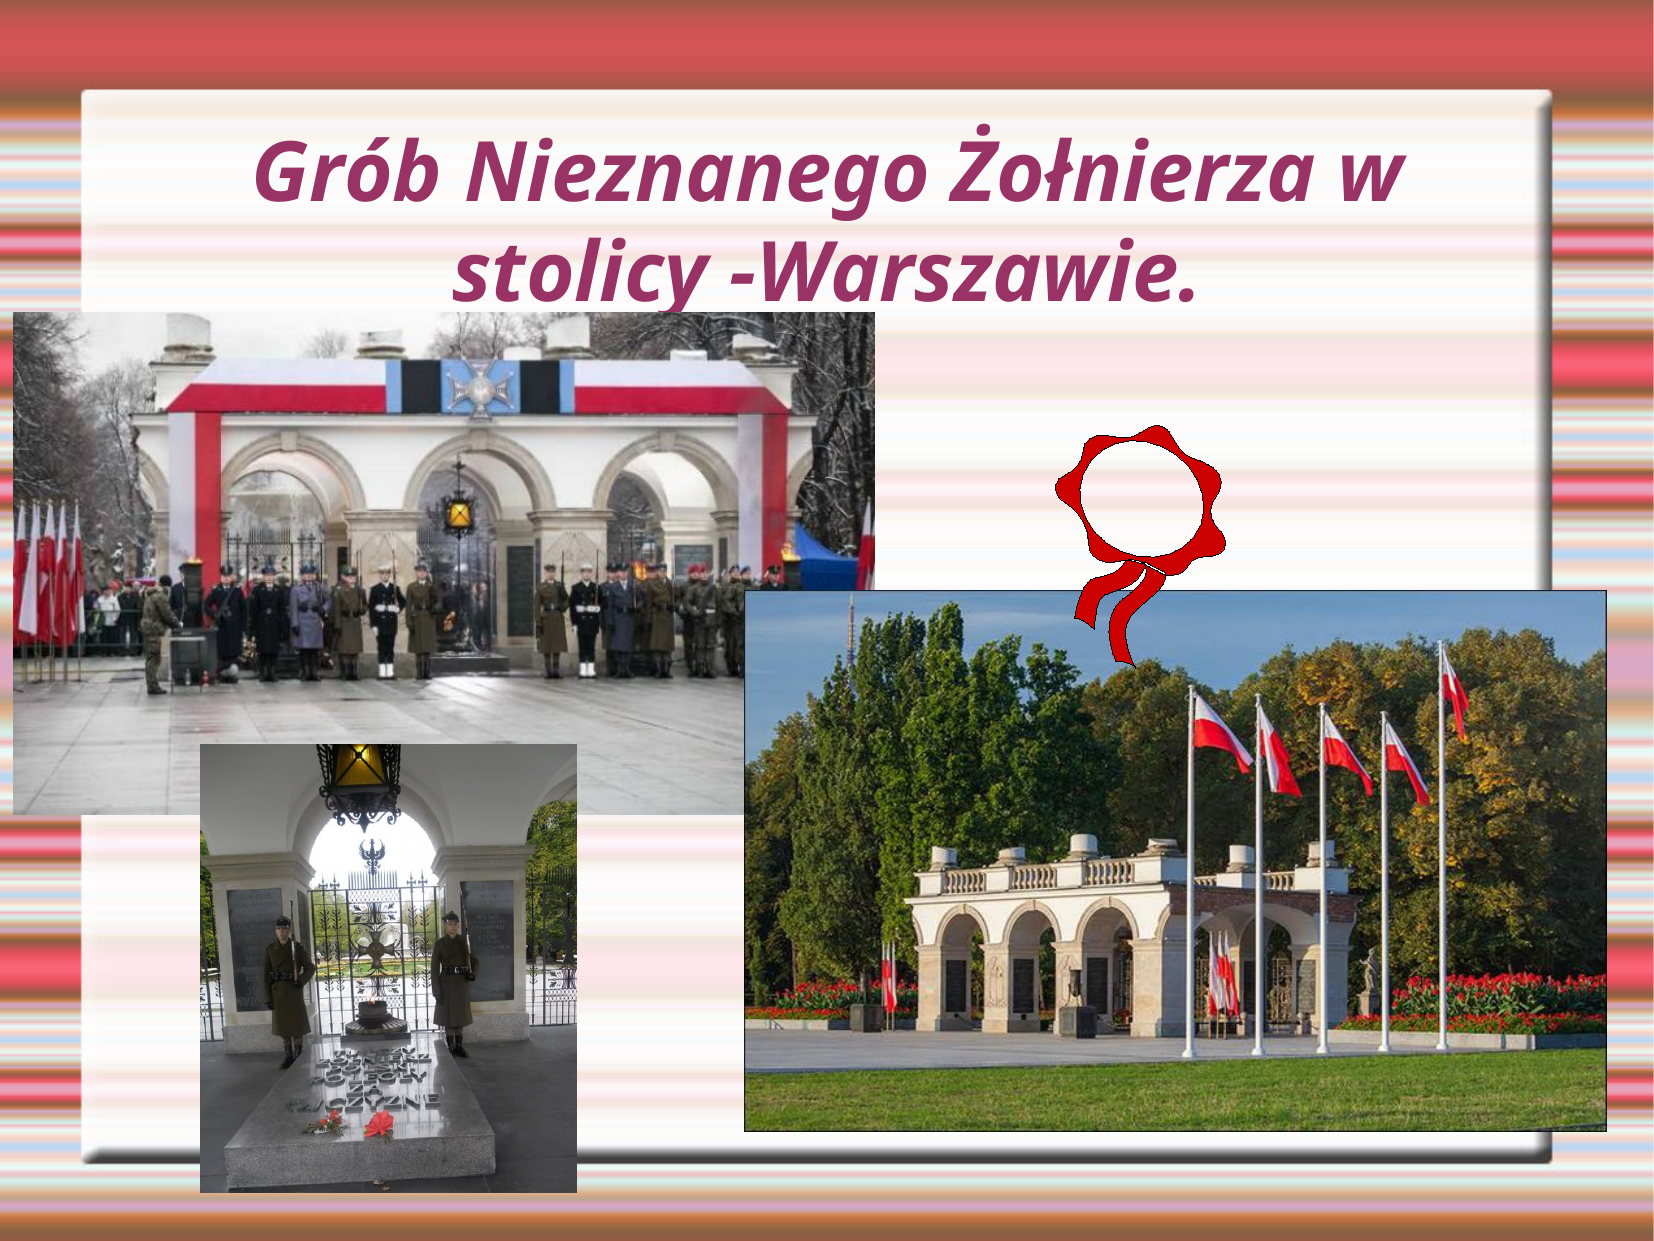

# Grób Nieznanego Żołnierza w stolicy -Warszawie.